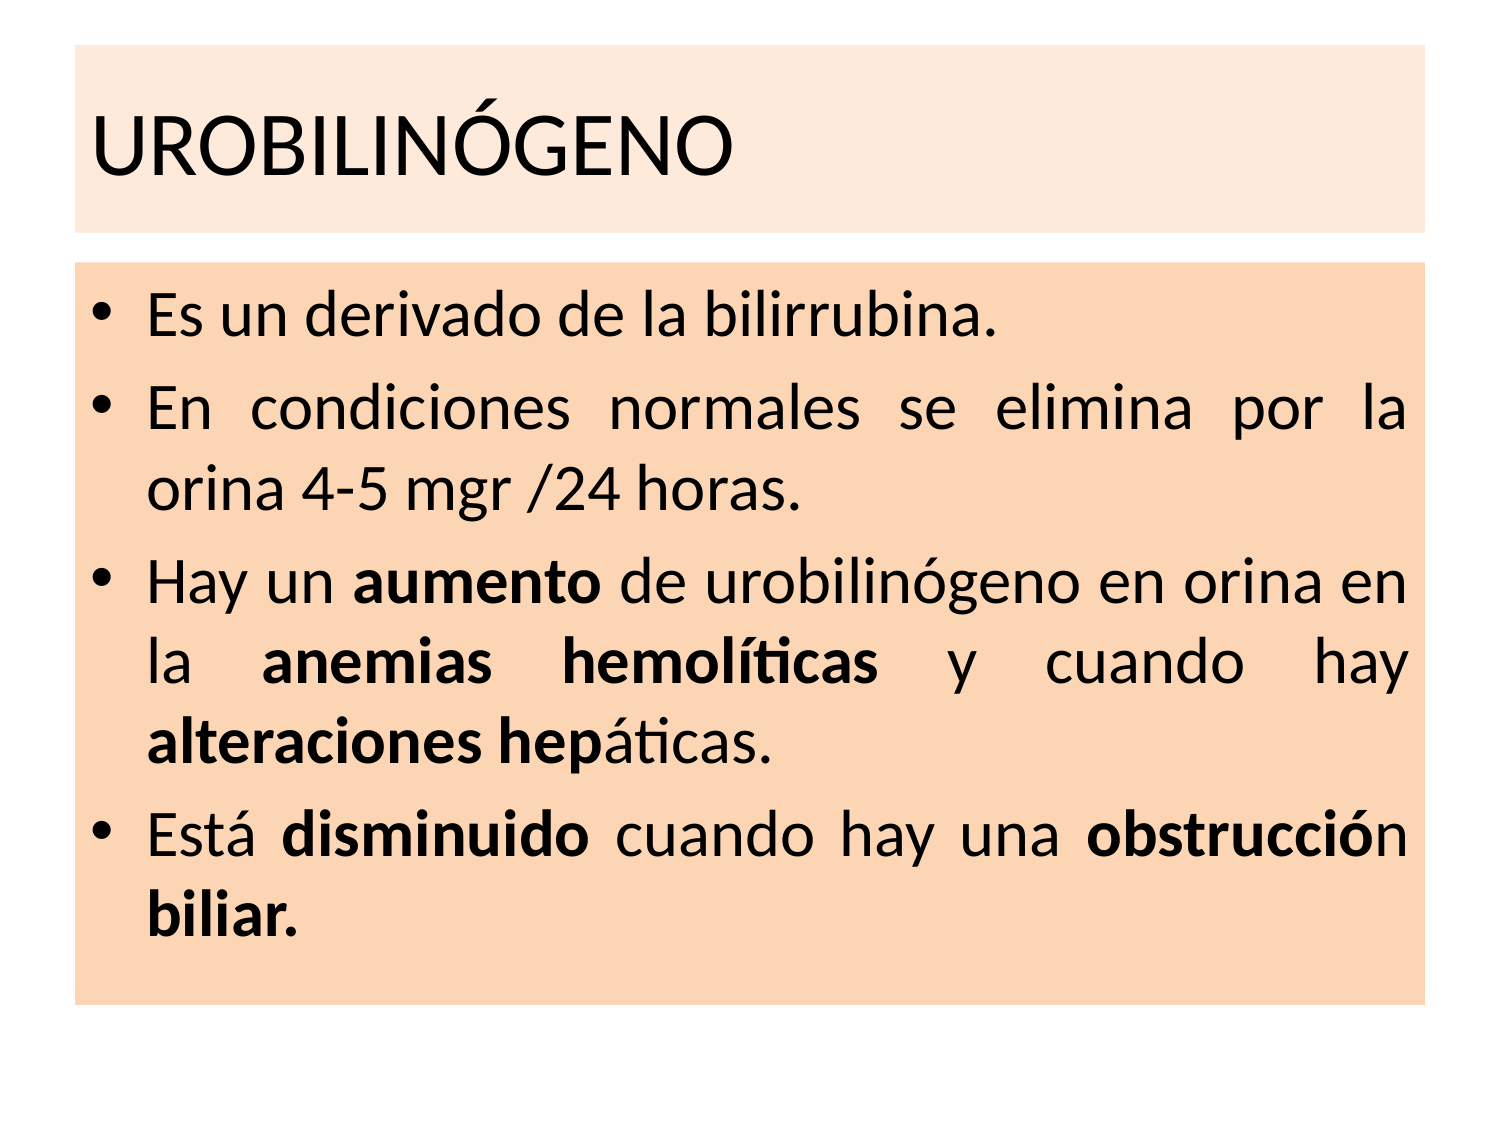

# UROBILINÓGENO
Es un derivado de la bilirrubina.
En condiciones normales se elimina por la orina 4-5 mgr /24 horas.
Hay un aumento de urobilinógeno en orina en la anemias hemolíticas y cuando hay alteraciones hepáticas.
Está disminuido cuando hay una obstrucción biliar.